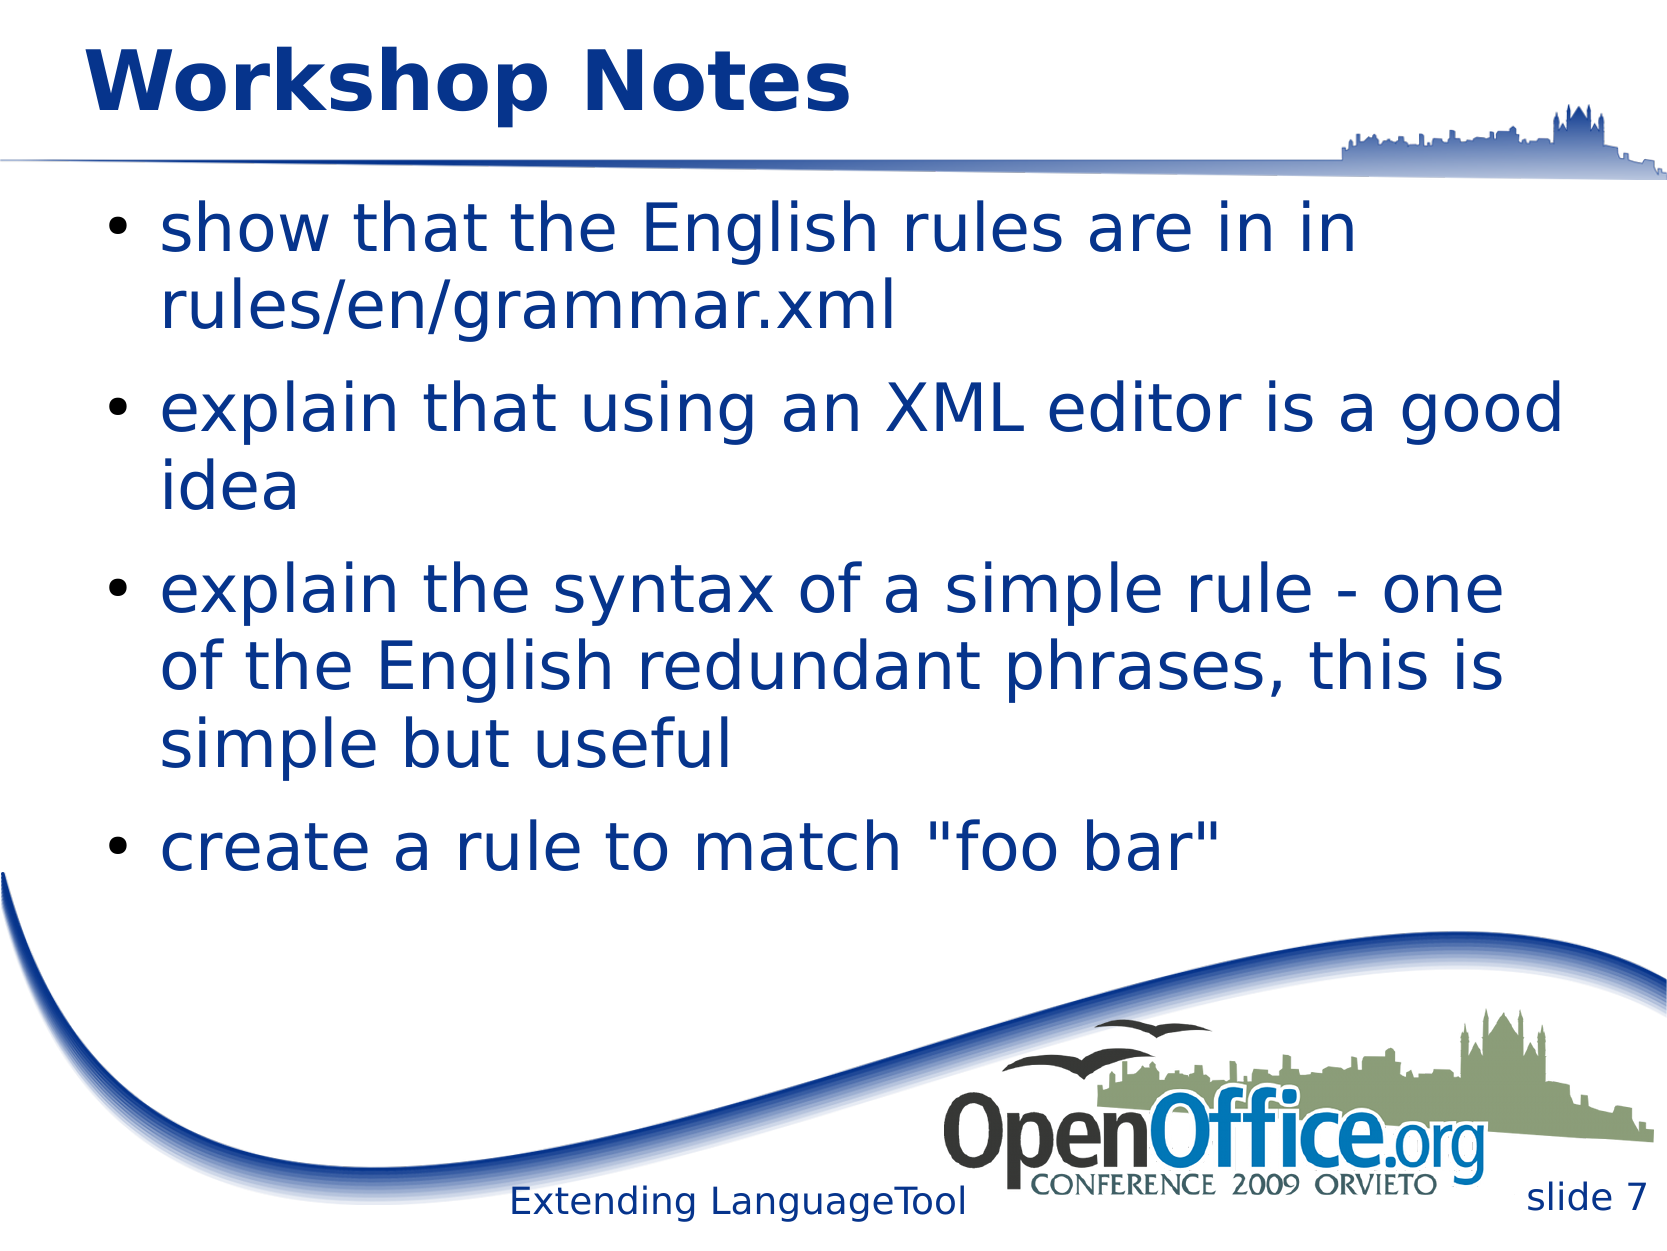

# Workshop Notes
show that the English rules are in in rules/en/grammar.xml
explain that using an XML editor is a good idea
explain the syntax of a simple rule - one of the English redundant phrases, this is simple but useful
create a rule to match "foo bar"
7
[add your title under View - Footer]